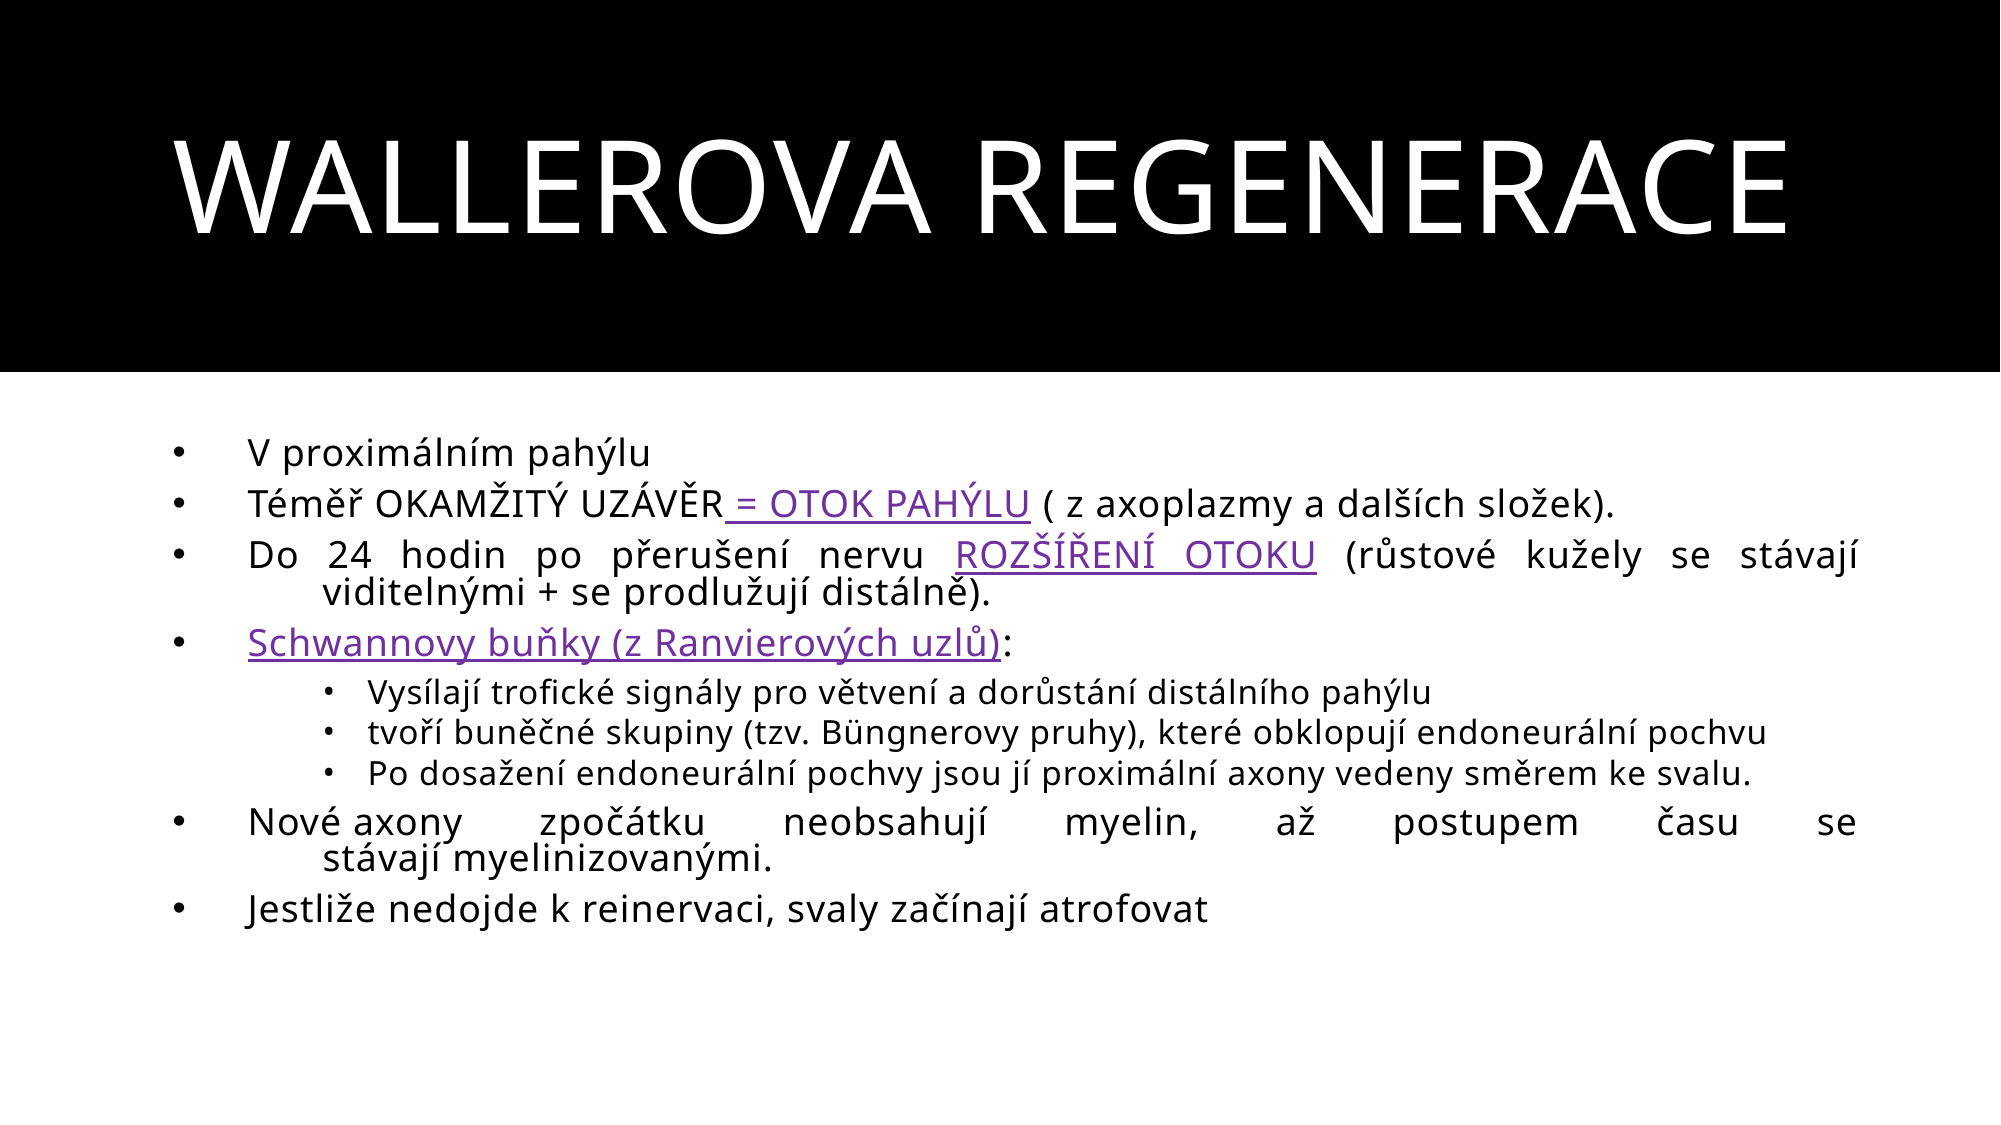

# Wallerova regenerace
V proximálním pahýlu
Téměř OKAMŽITÝ UZÁVĚR = OTOK PAHÝLU ( z axoplazmy a dalších složek).
Do 24 hodin po přerušení nervu ROZŠÍŘENÍ OTOKU (růstové kužely se stávají viditelnými + se prodlužují distálně).
Schwannovy buňky (z Ranvierových uzlů):
Vysílají trofické signály pro větvení a dorůstání distálního pahýlu
tvoří buněčné skupiny (tzv. Büngnerovy pruhy), které obklopují endoneurální pochvu
Po dosažení endoneurální pochvy jsou jí proximální axony vedeny směrem ke svalu.
Nové axony zpočátku neobsahují myelin, až postupem času se stávají myelinizovanými.
Jestliže nedojde k reinervaci, svaly začínají atrofovat